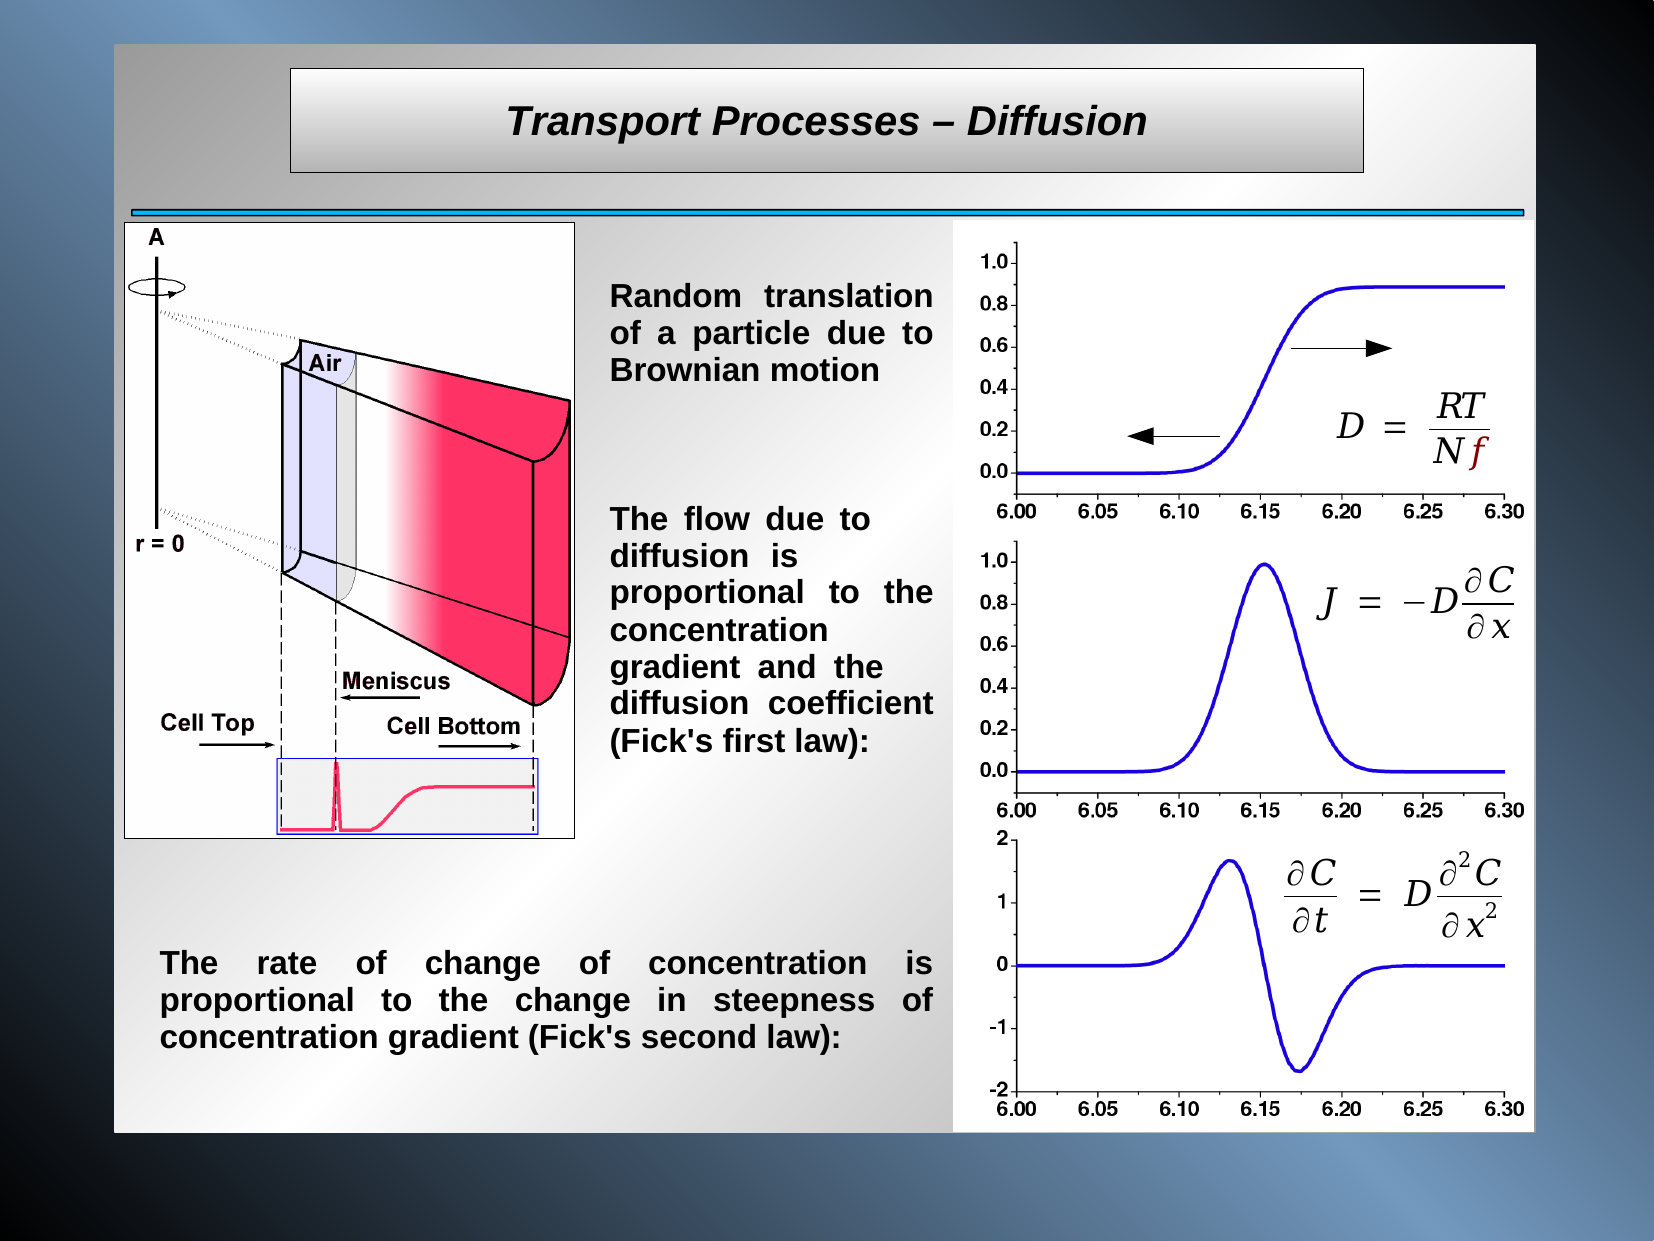

Transport Processes – Diffusion
						Random translation 						of a particle due to 						Brownian motion
						The flow due to 							diffusion is 								proportional to the 						concentration 							gradient and the 							diffusion coefficient 						(Fick's first law):
The rate of change of concentration is proportional to the change in steepness of concentration gradient (Fick's second law):